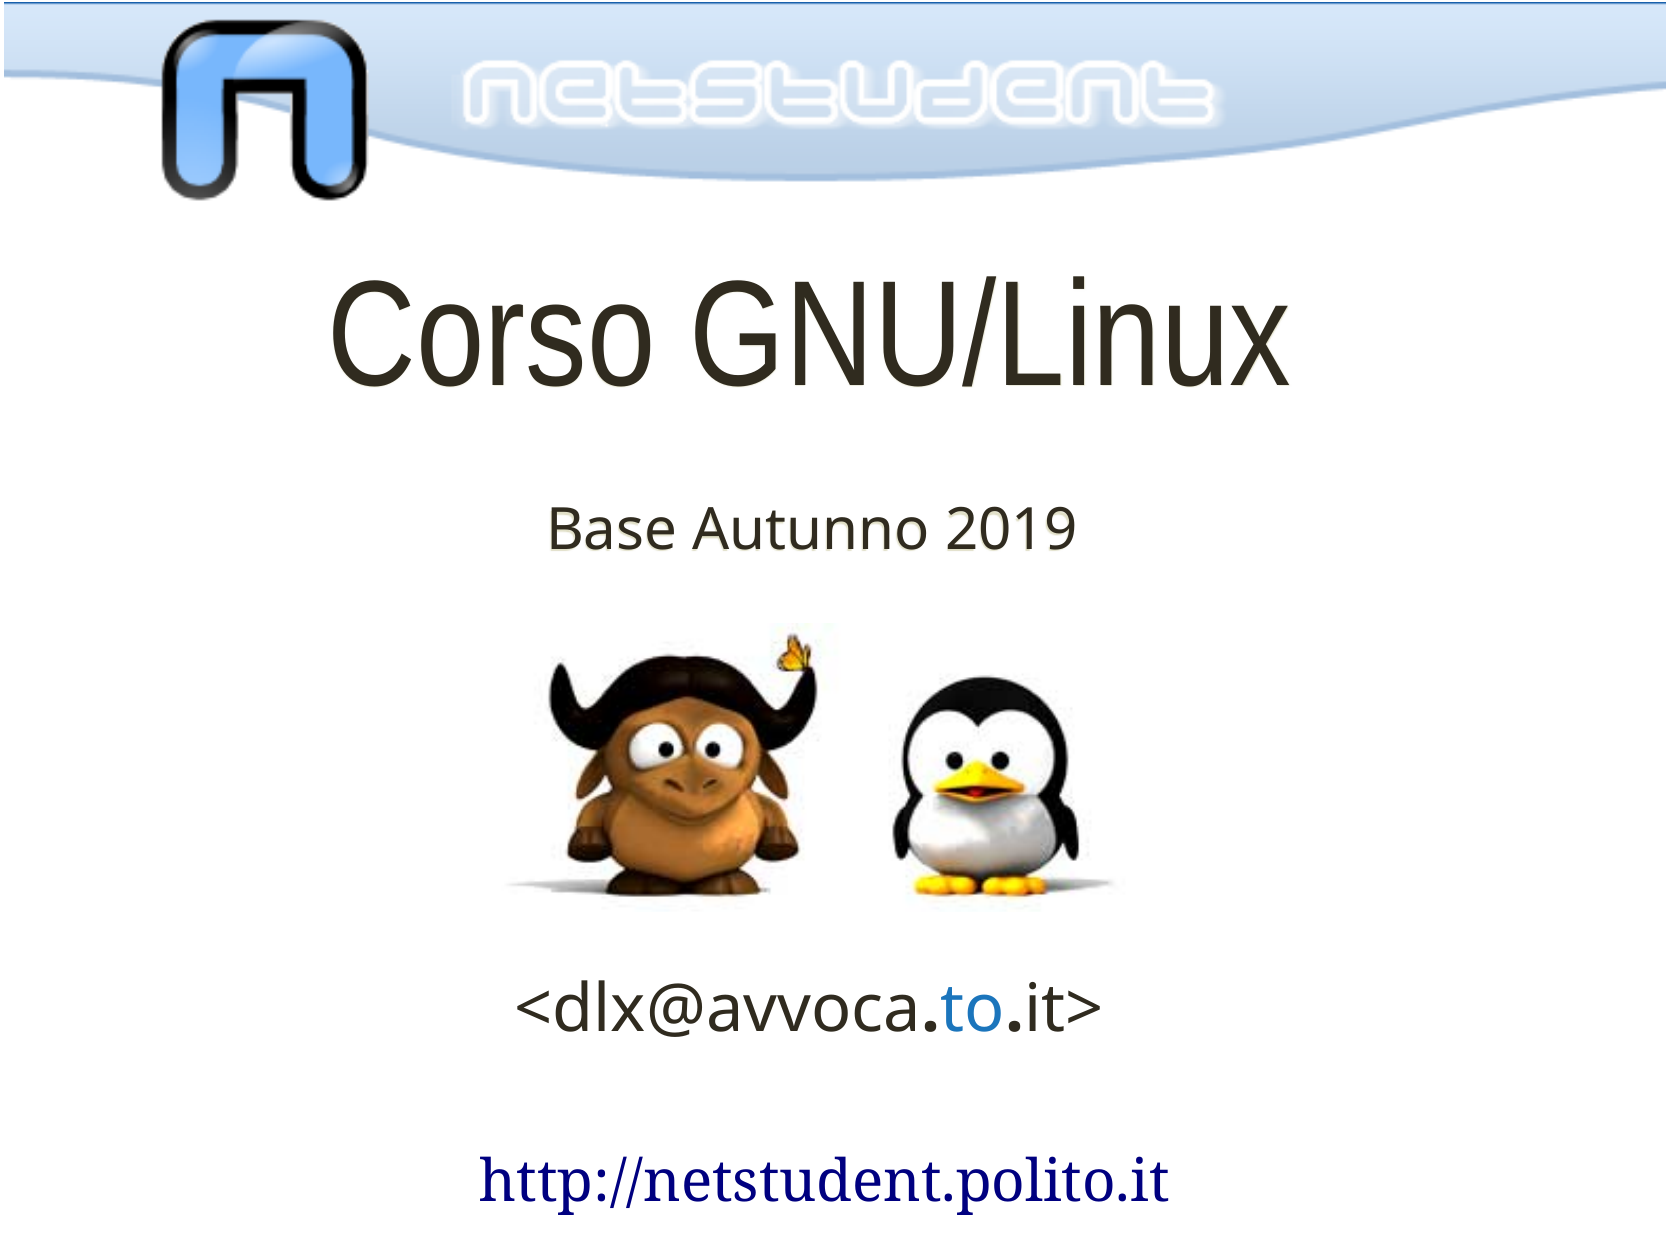

# Corso GNU/Linux
Base Autunno 2019
<dlx@avvoca.to.it>
http://netstudent.polito.it